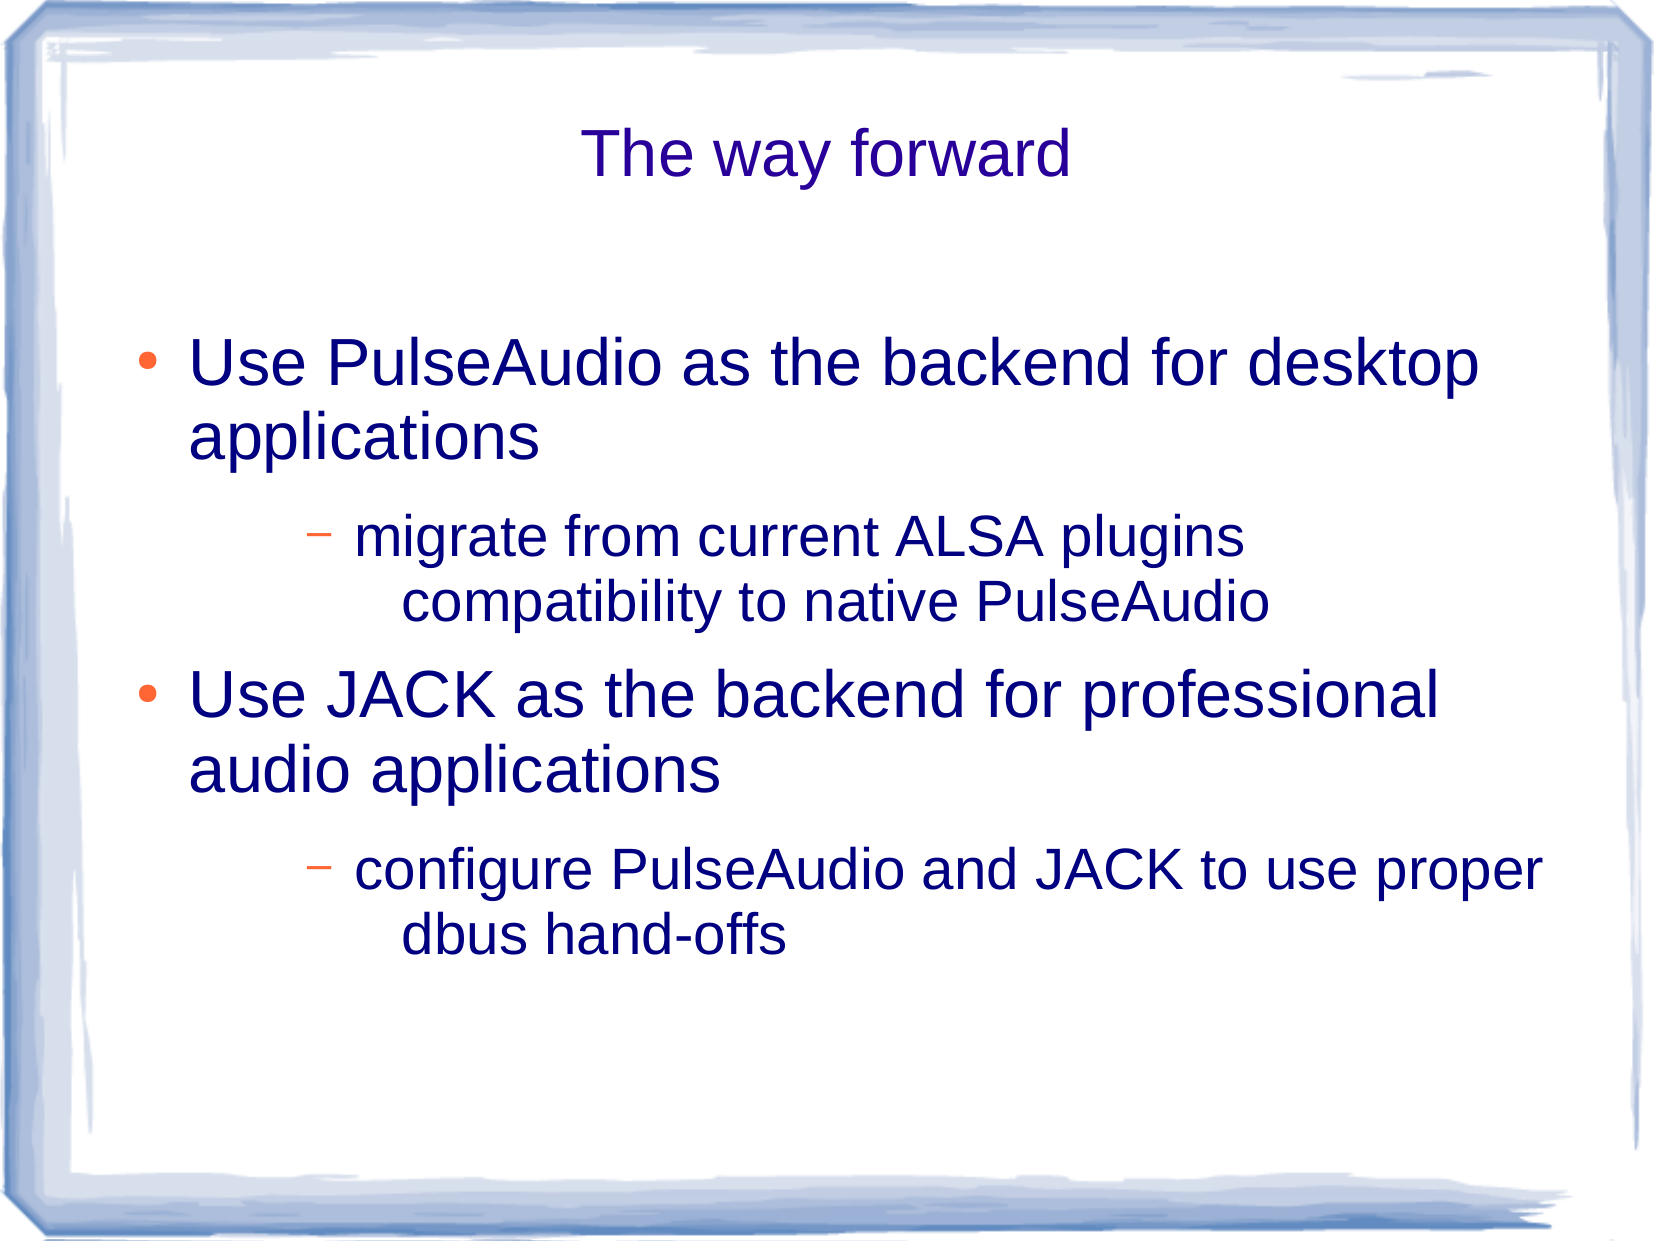

# The way forward
Use PulseAudio as the backend for desktop applications
migrate from current ALSA plugins compatibility to native PulseAudio
Use JACK as the backend for professional audio applications
configure PulseAudio and JACK to use proper dbus hand-offs